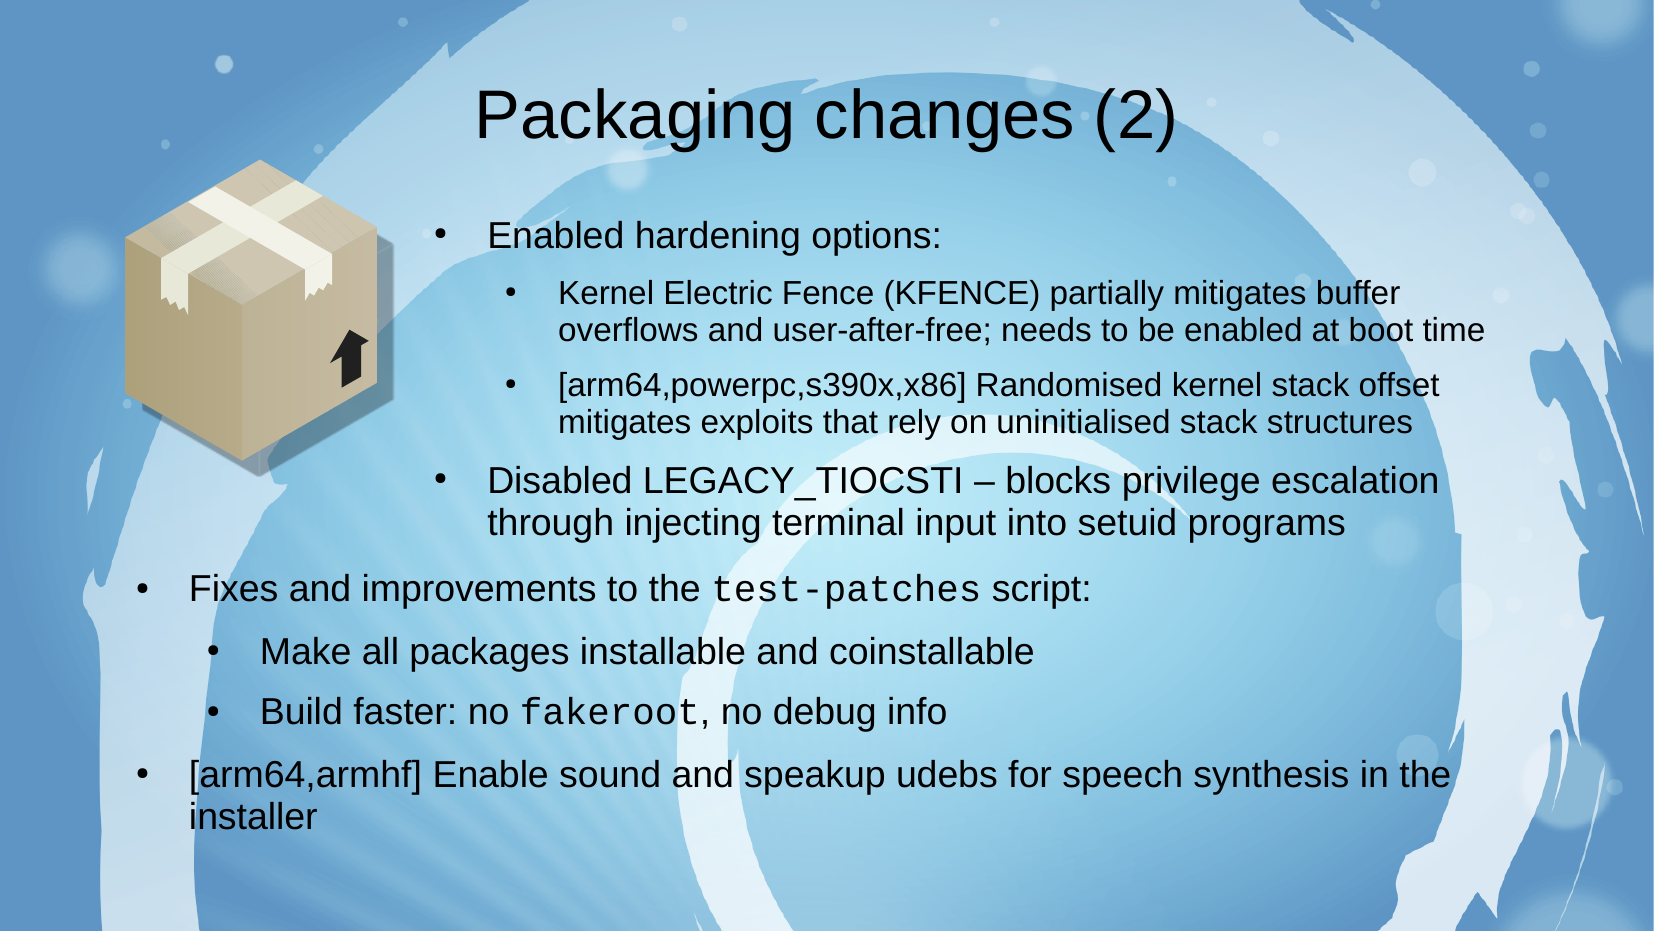

# Packaging changes (2)
Enabled hardening options:
Kernel Electric Fence (KFENCE) partially mitigates buffer overflows and user-after-free; needs to be enabled at boot time
[arm64,powerpc,s390x,x86] Randomised kernel stack offset mitigates exploits that rely on uninitialised stack structures
Disabled LEGACY_TIOCSTI – blocks privilege escalation through injecting terminal input into setuid programs
Fixes and improvements to the test-patches script:
Make all packages installable and coinstallable
Build faster: no fakeroot, no debug info
[arm64,armhf] Enable sound and speakup udebs for speech synthesis in the installer